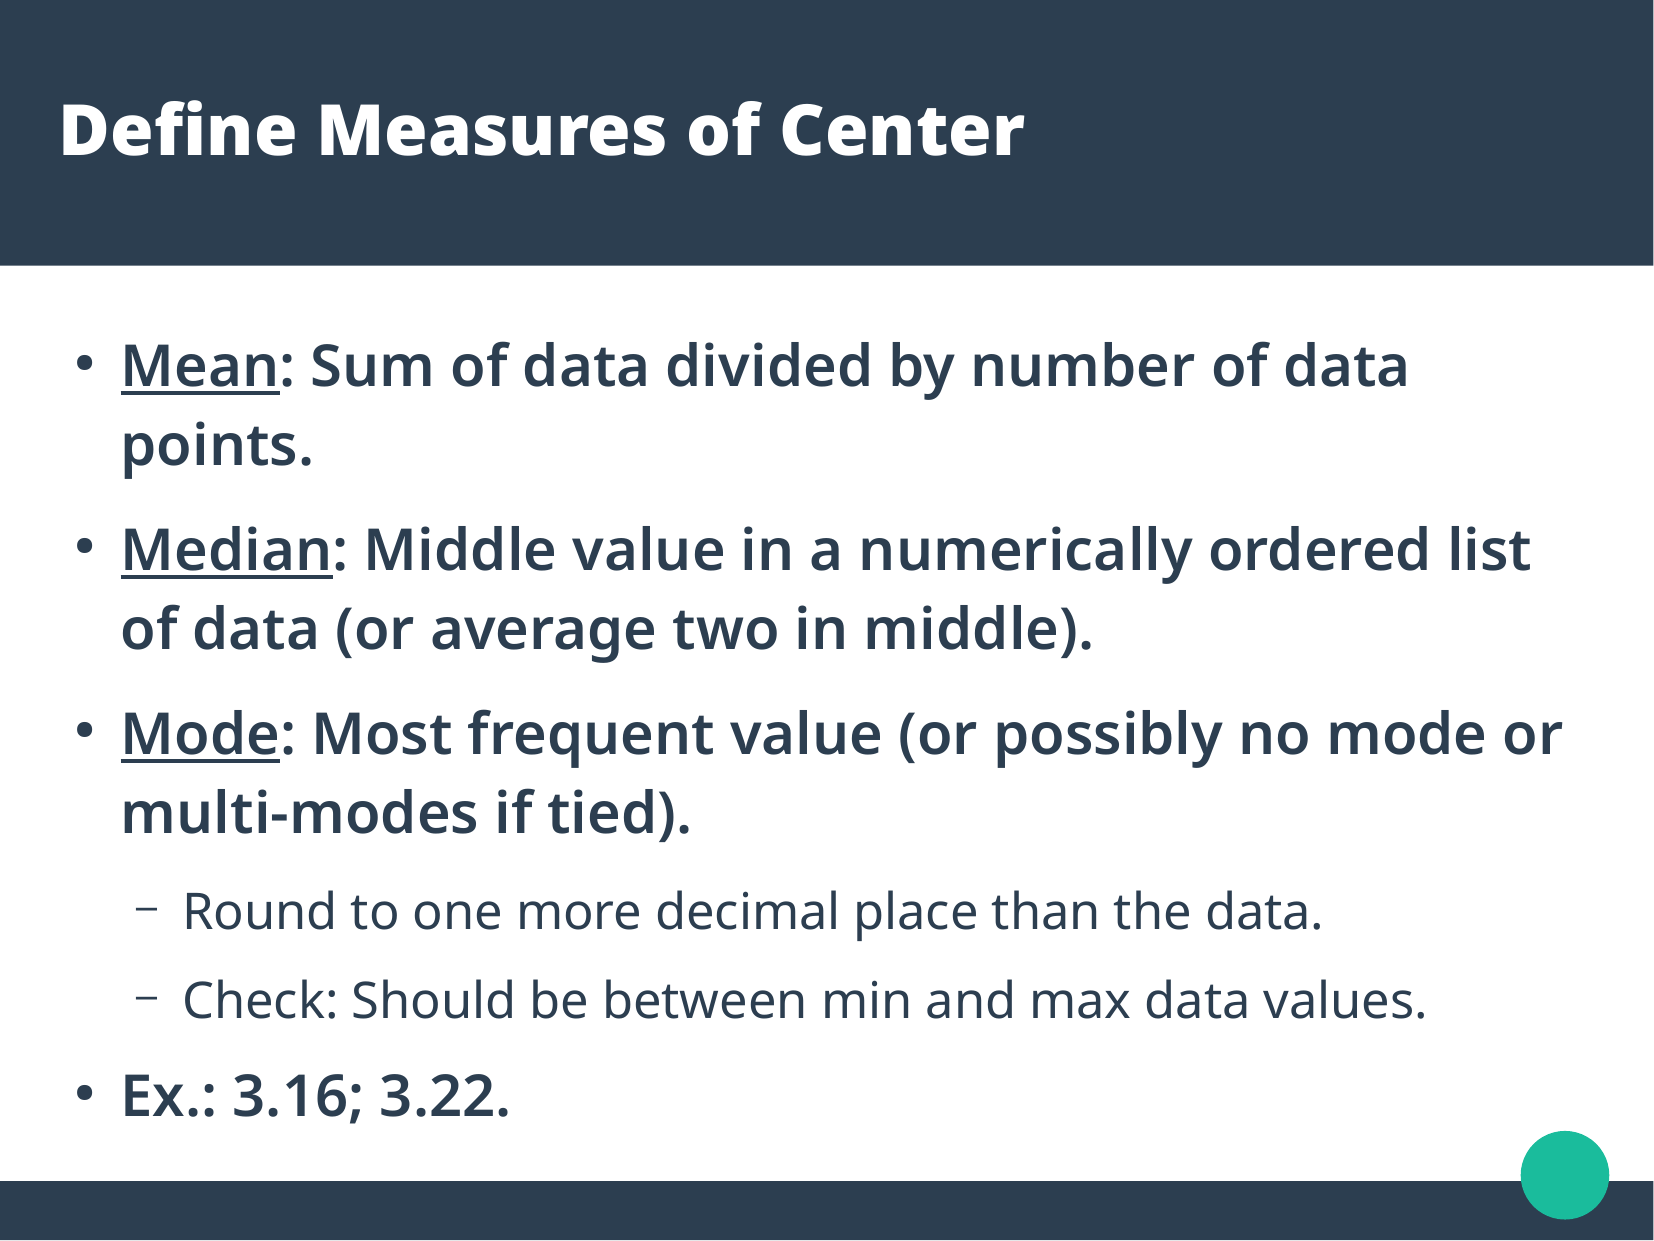

# Define Measures of Center
Mean: Sum of data divided by number of data points.
Median: Middle value in a numerically ordered list of data (or average two in middle).
Mode: Most frequent value (or possibly no mode or multi-modes if tied).
Round to one more decimal place than the data.
Check: Should be between min and max data values.
Ex.: 3.16; 3.22.